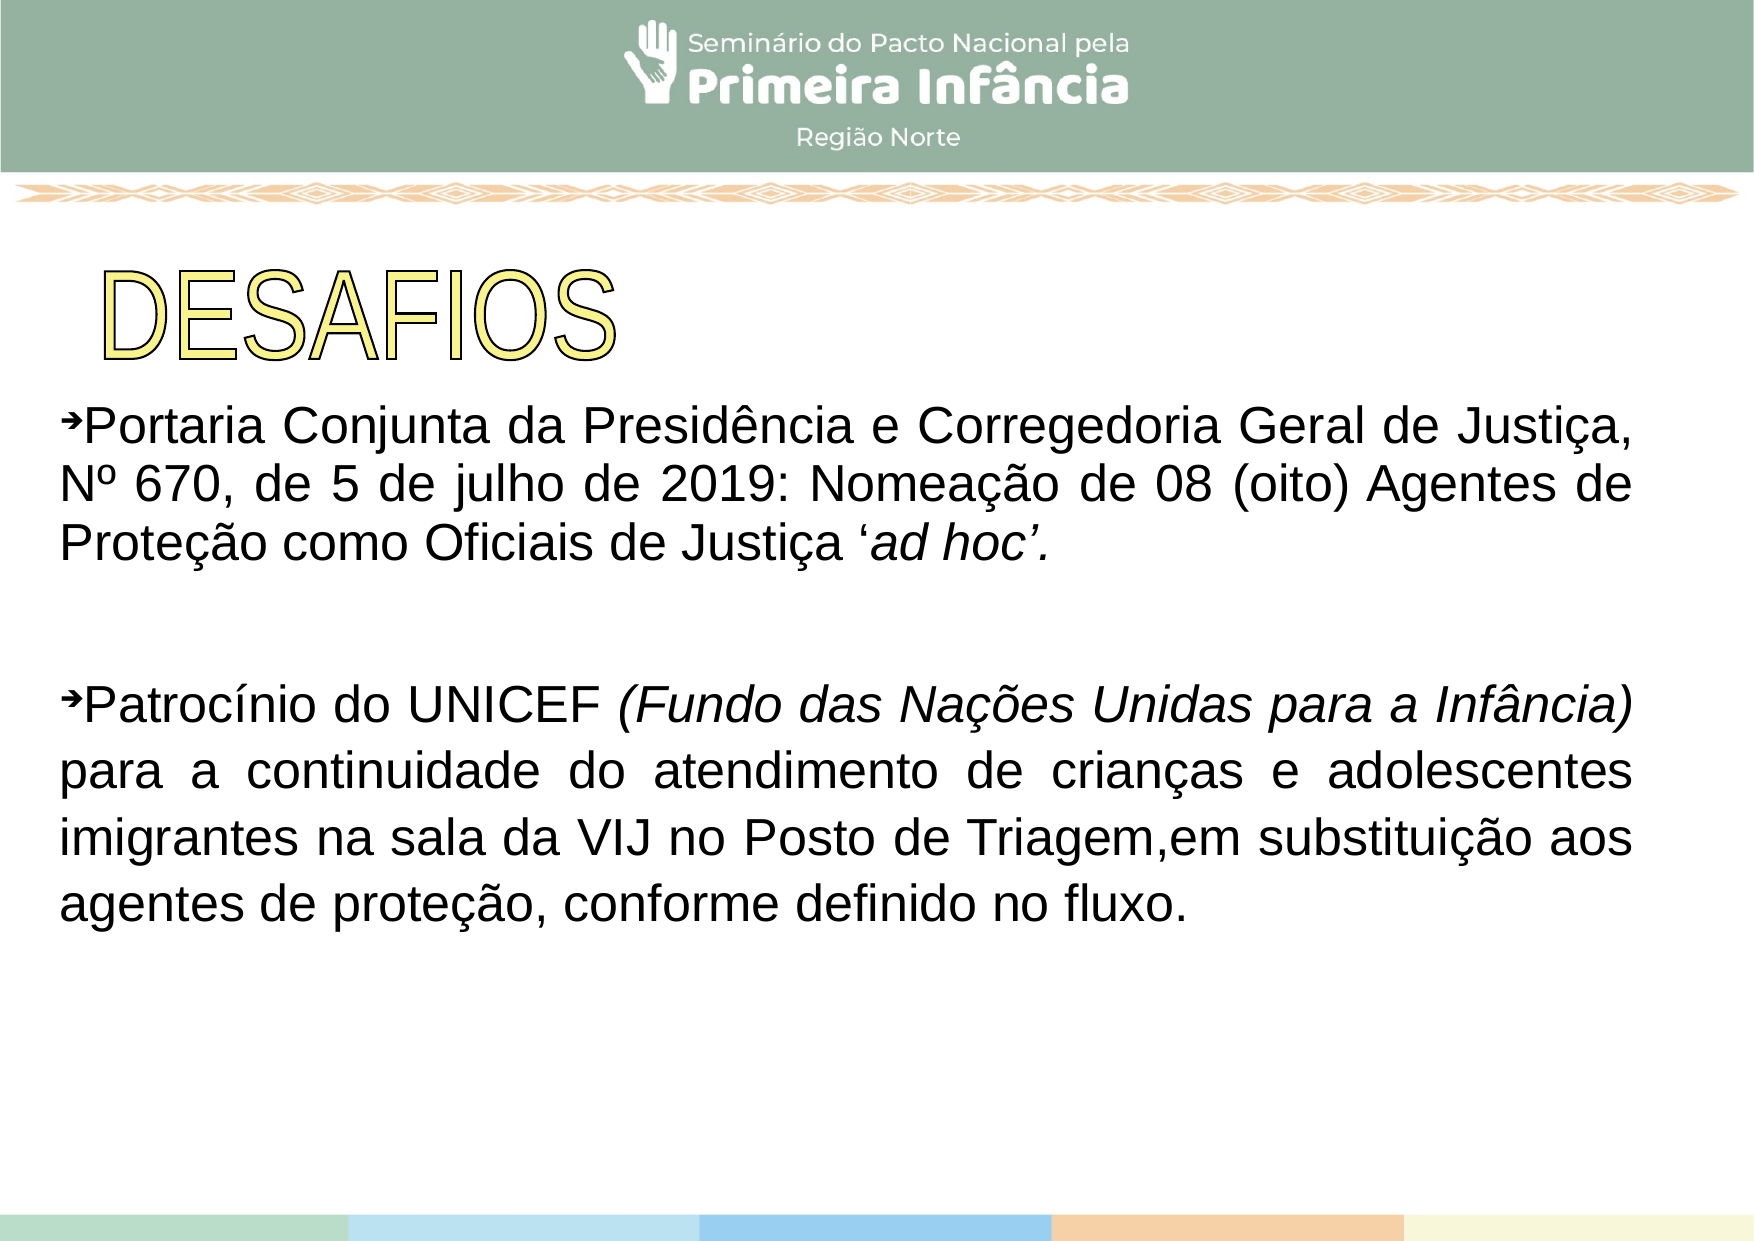

DESAFIOS
Portaria Conjunta da Presidência e Corregedoria Geral de Justiça, Nº 670, de 5 de julho de 2019: Nomeação de 08 (oito) Agentes de Proteção como Oficiais de Justiça ‘ad hoc’.
Patrocínio do UNICEF (Fundo das Nações Unidas para a Infância) para a continuidade do atendimento de crianças e adolescentes imigrantes na sala da VIJ no Posto de Triagem,em substituição aos agentes de proteção, conforme definido no fluxo.